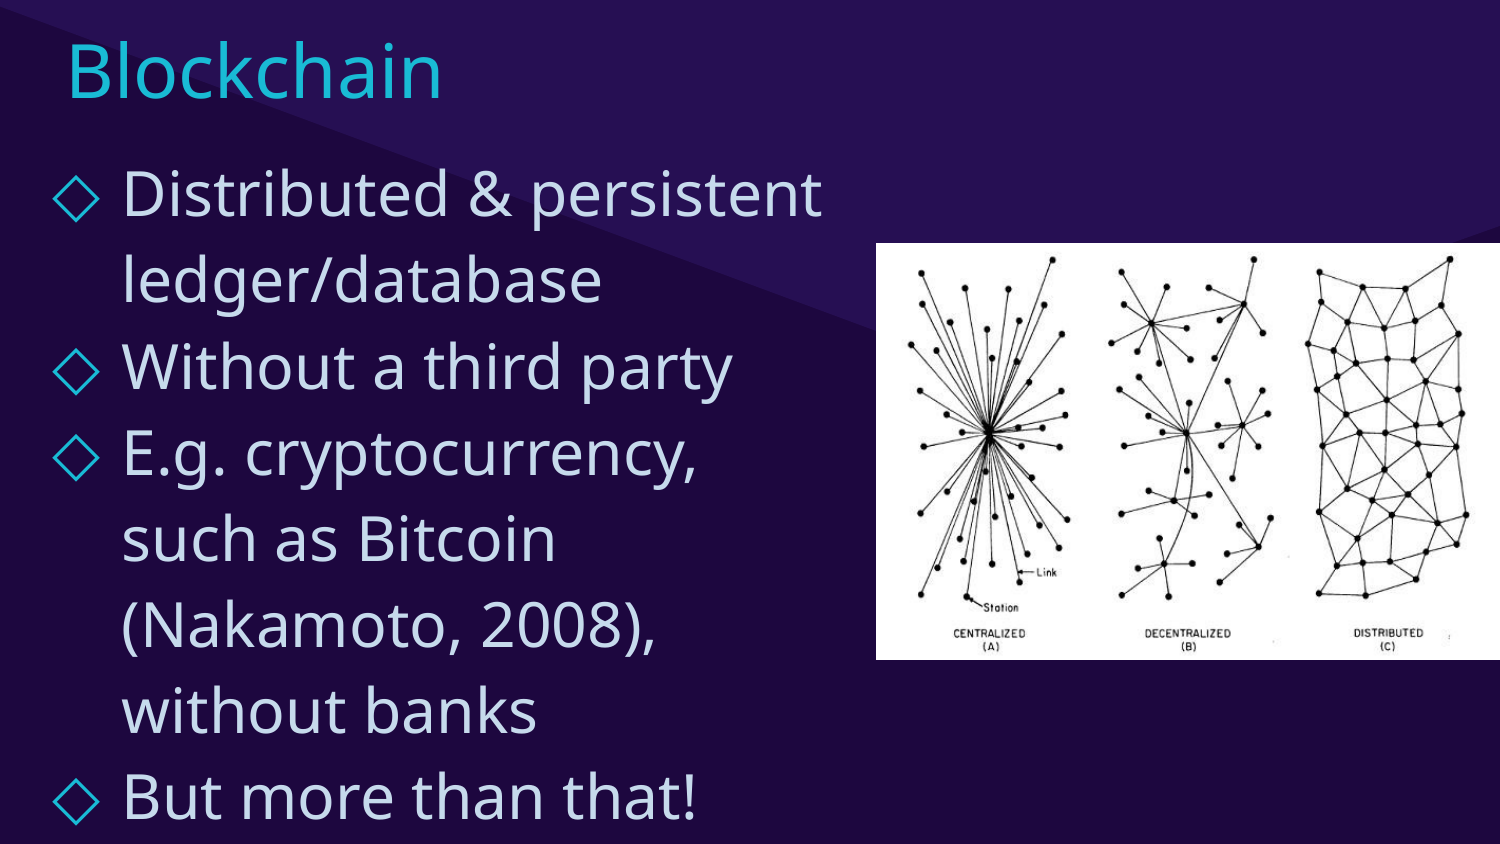

# Blockchain
Distributed & persistent ledger/database
Without a third party
E.g. cryptocurrency, such as Bitcoin (Nakamoto, 2008), without banks
But more than that!